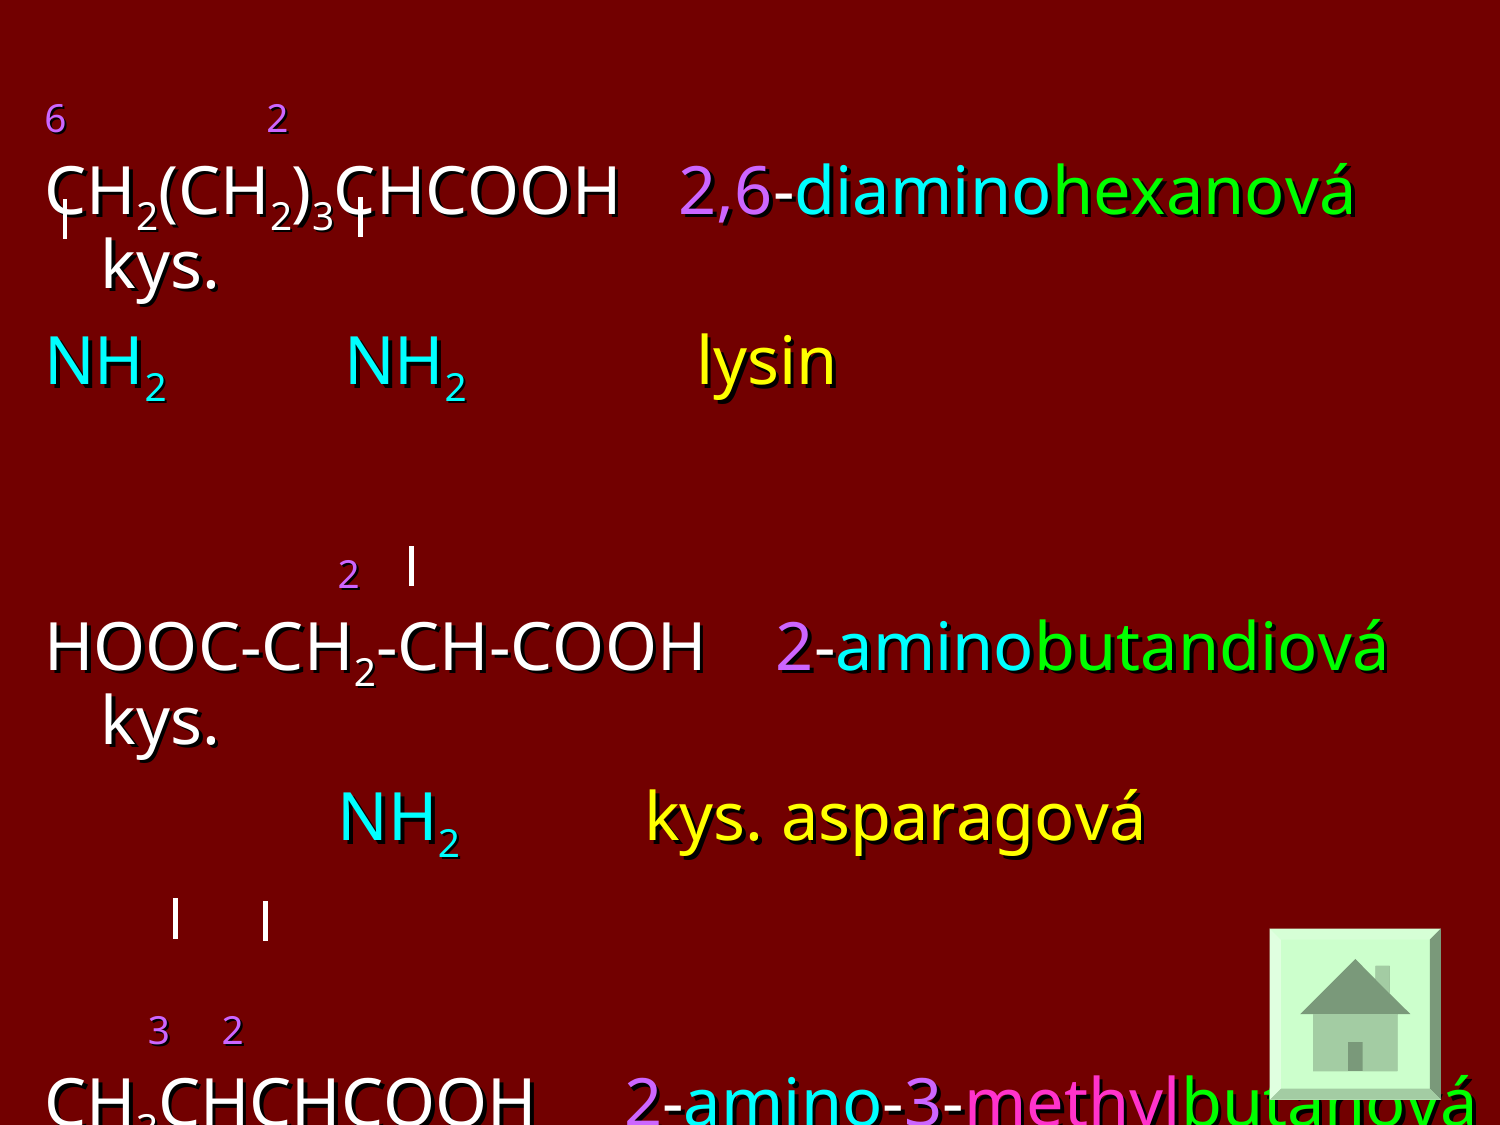

#
6 2
CH2(CH2)3CHCOOH	 2,6-diaminohexanová kys.
NH2		NH2		 lysin
 2
HOOC-CH2-CH-COOH 2-aminobutandiová kys.
 NH2		kys. asparagová
 3 2
CH3CHCHCOOH 2-amino-3-methylbutanová k.
 H3C NH2		valin